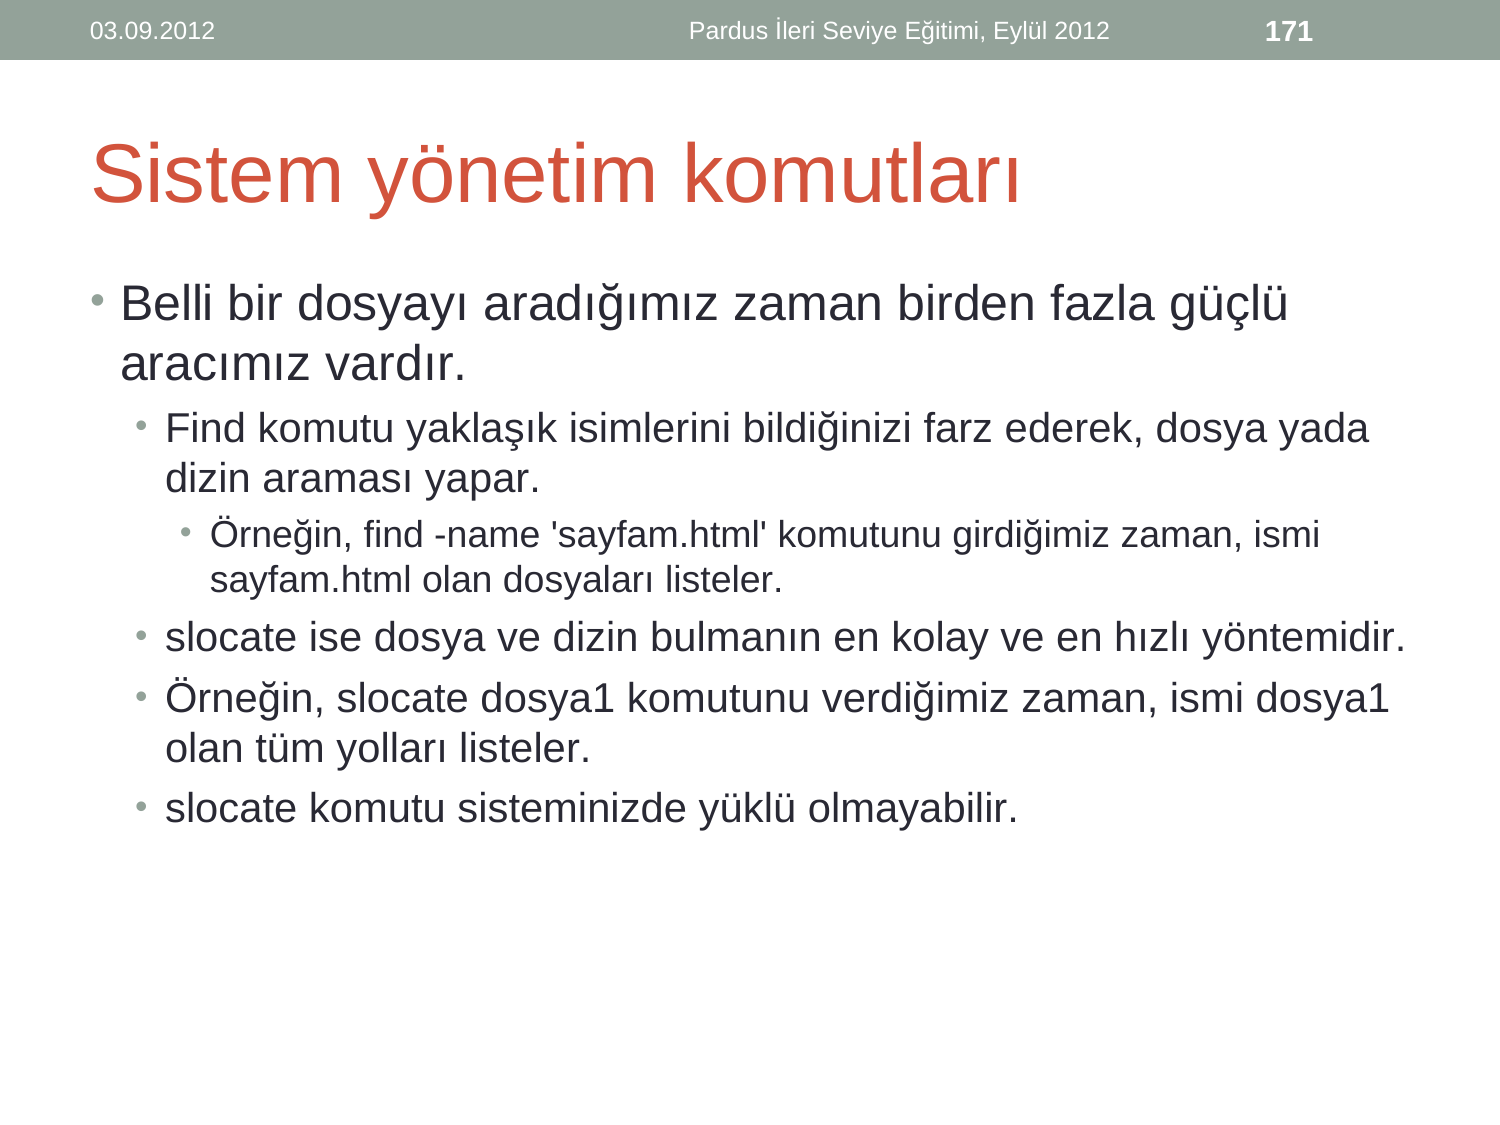

03.09.2012
Pardus İleri Seviye Eğitimi, Eylül 2012
# Sistem yönetim komutları
Belli bir dosyayı aradığımız zaman birden fazla güçlü aracımız vardır.
Find komutu yaklaşık isimlerini bildiğinizi farz ederek, dosya yada dizin araması yapar.
Örneğin, find -name 'sayfam.html' komutunu girdiğimiz zaman, ismi sayfam.html olan dosyaları listeler.
slocate ise dosya ve dizin bulmanın en kolay ve en hızlı yöntemidir.
Örneğin, slocate dosya1 komutunu verdiğimiz zaman, ismi dosya1 olan tüm yolları listeler.
slocate komutu sisteminizde yüklü olmayabilir.